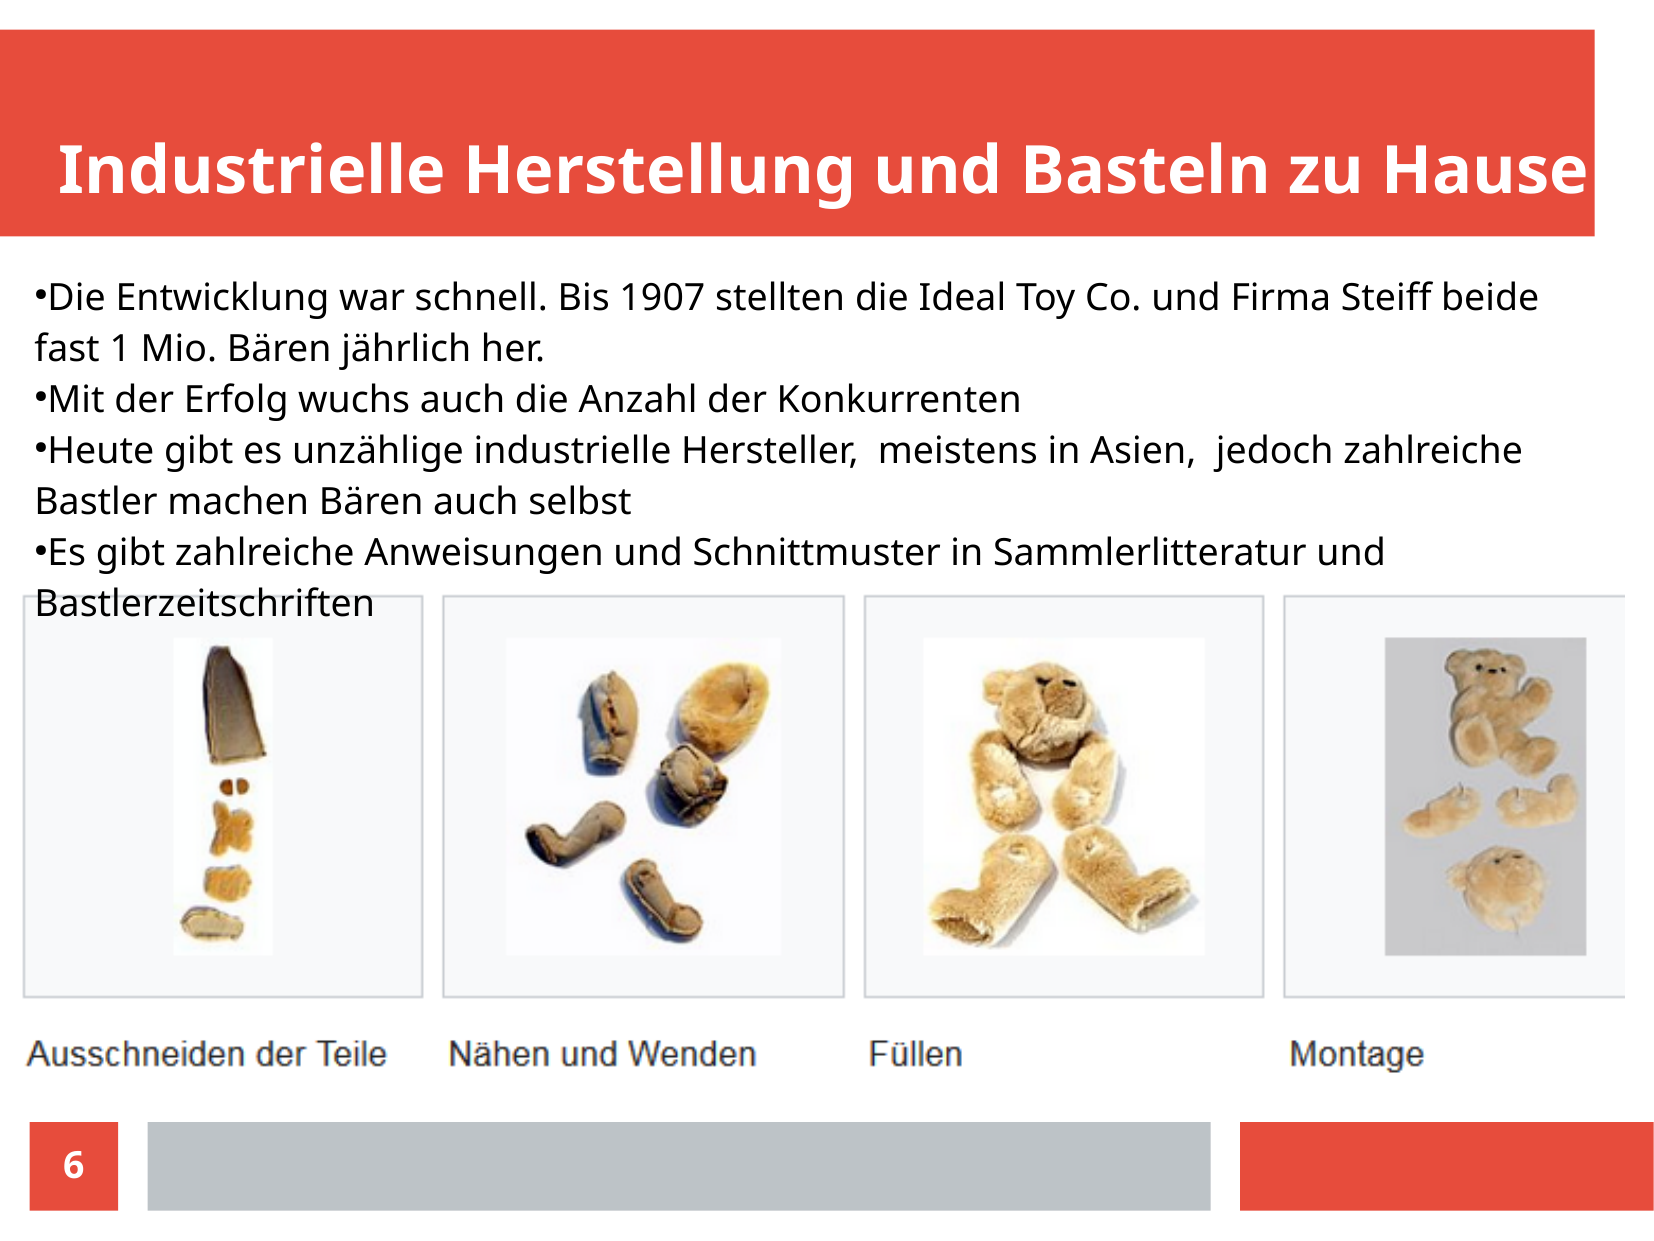

# Industrielle Herstellung und Basteln zu Hause
Die Entwicklung war schnell. Bis 1907 stellten die Ideal Toy Co. und Firma Steiff beide fast 1 Mio. Bären jährlich her.
Mit der Erfolg wuchs auch die Anzahl der Konkurrenten
Heute gibt es unzählige industrielle Hersteller, meistens in Asien, jedoch zahlreiche Bastler machen Bären auch selbst
Es gibt zahlreiche Anweisungen und Schnittmuster in Sammlerlitteratur und Bastlerzeitschriften